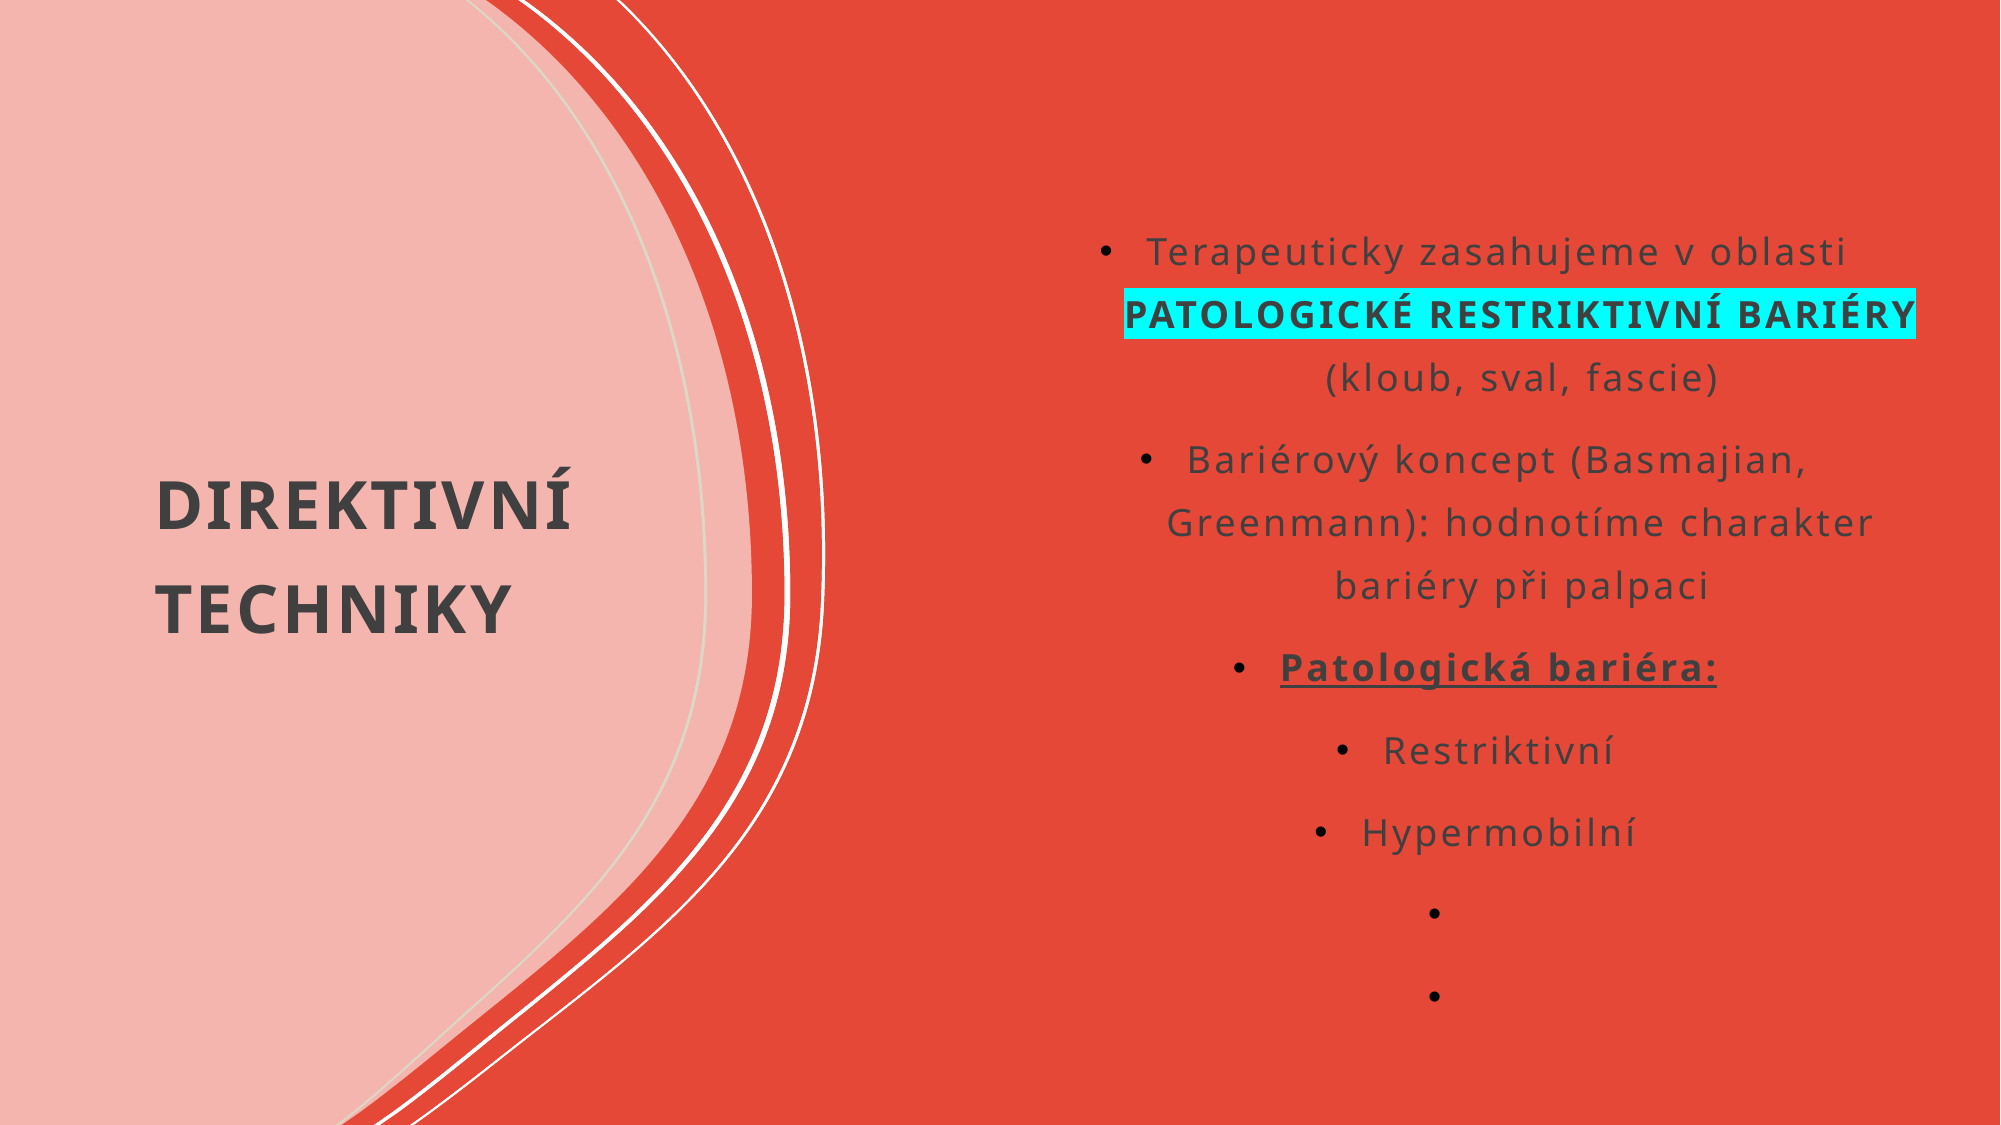

Terapeuticky zasahujeme v oblasti PATOLOGICKÉ RESTRIKTIVNÍ BARIÉRY (kloub, sval, fascie)
Bariérový koncept (Basmajian, Greenmann): hodnotíme charakter bariéry při palpaci
Patologická bariéra:
Restriktivní
Hypermobilní
# DIREKTIVNÍ TECHNIKY